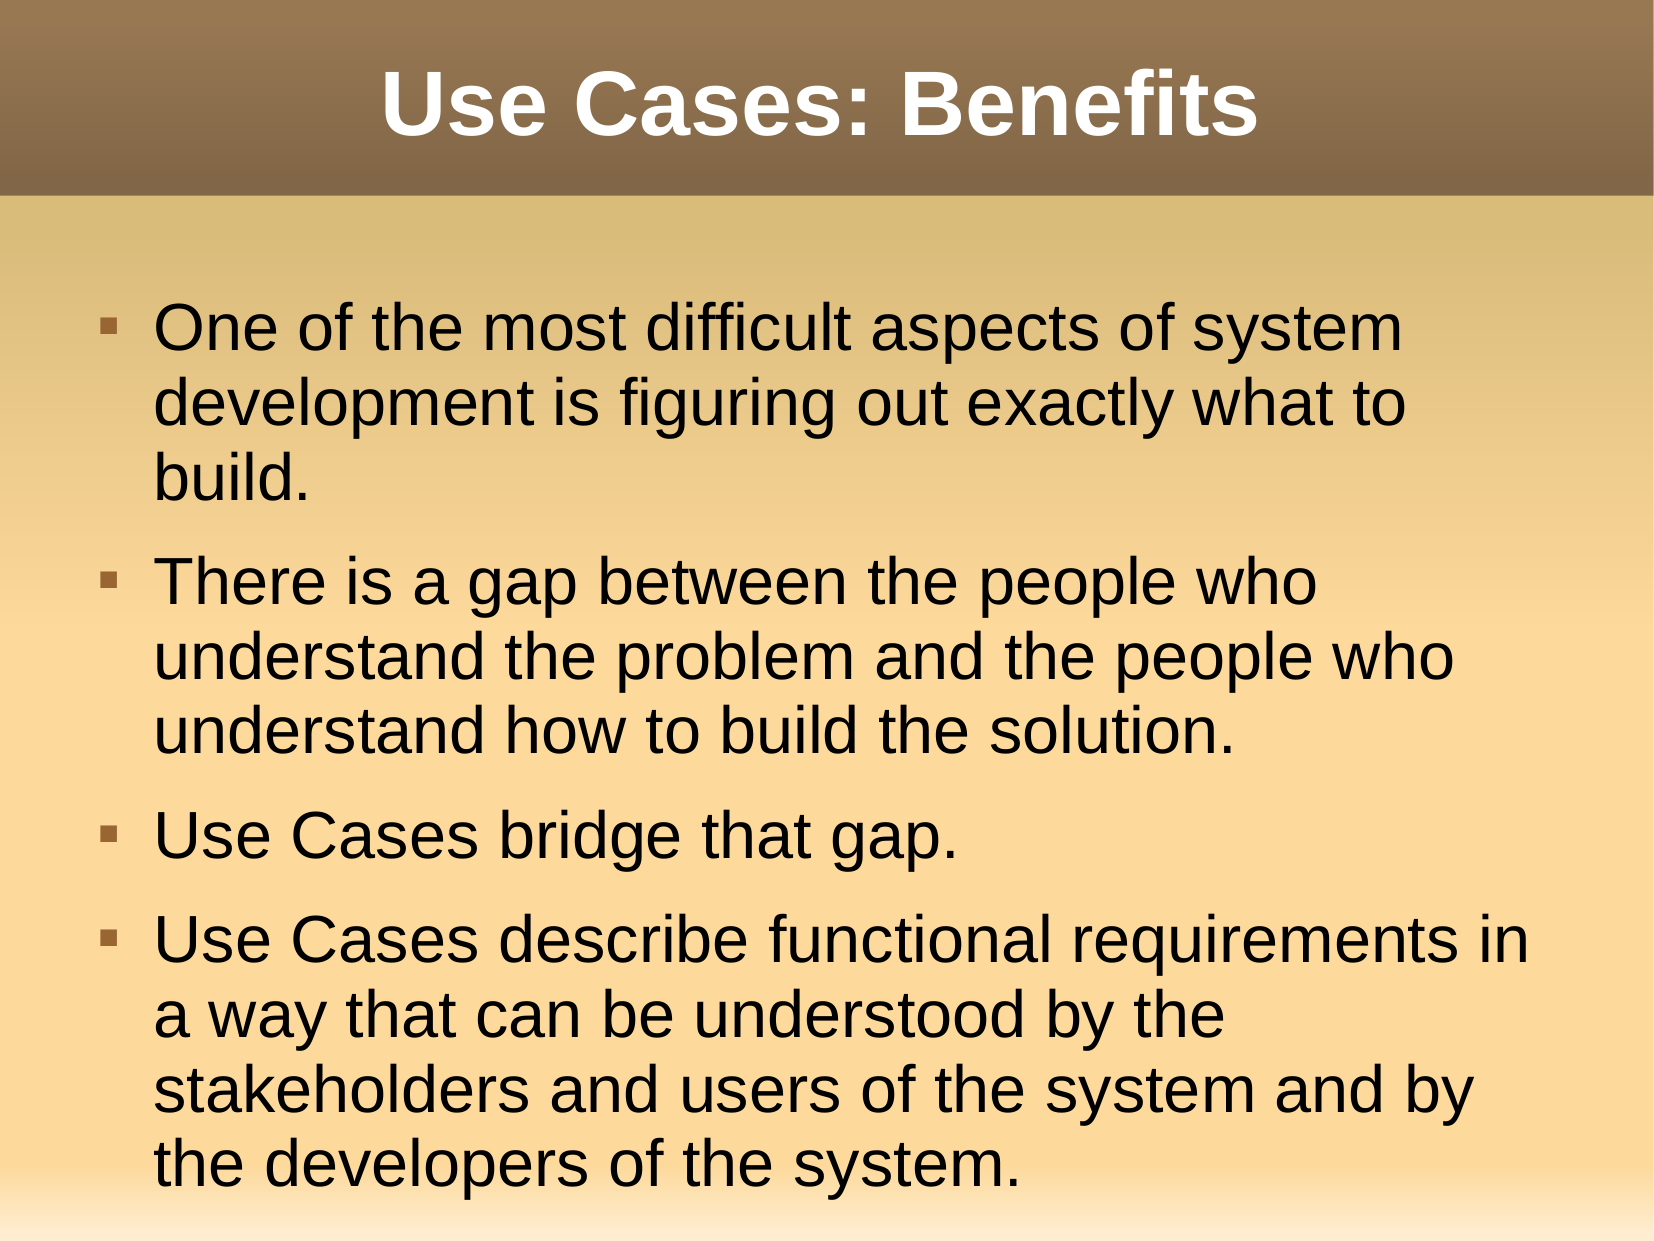

# Use Cases: Benefits
One of the most difficult aspects of system development is figuring out exactly what to build.
There is a gap between the people who understand the problem and the people who understand how to build the solution.
Use Cases bridge that gap.
Use Cases describe functional requirements in a way that can be understood by the stakeholders and users of the system and by the developers of the system.